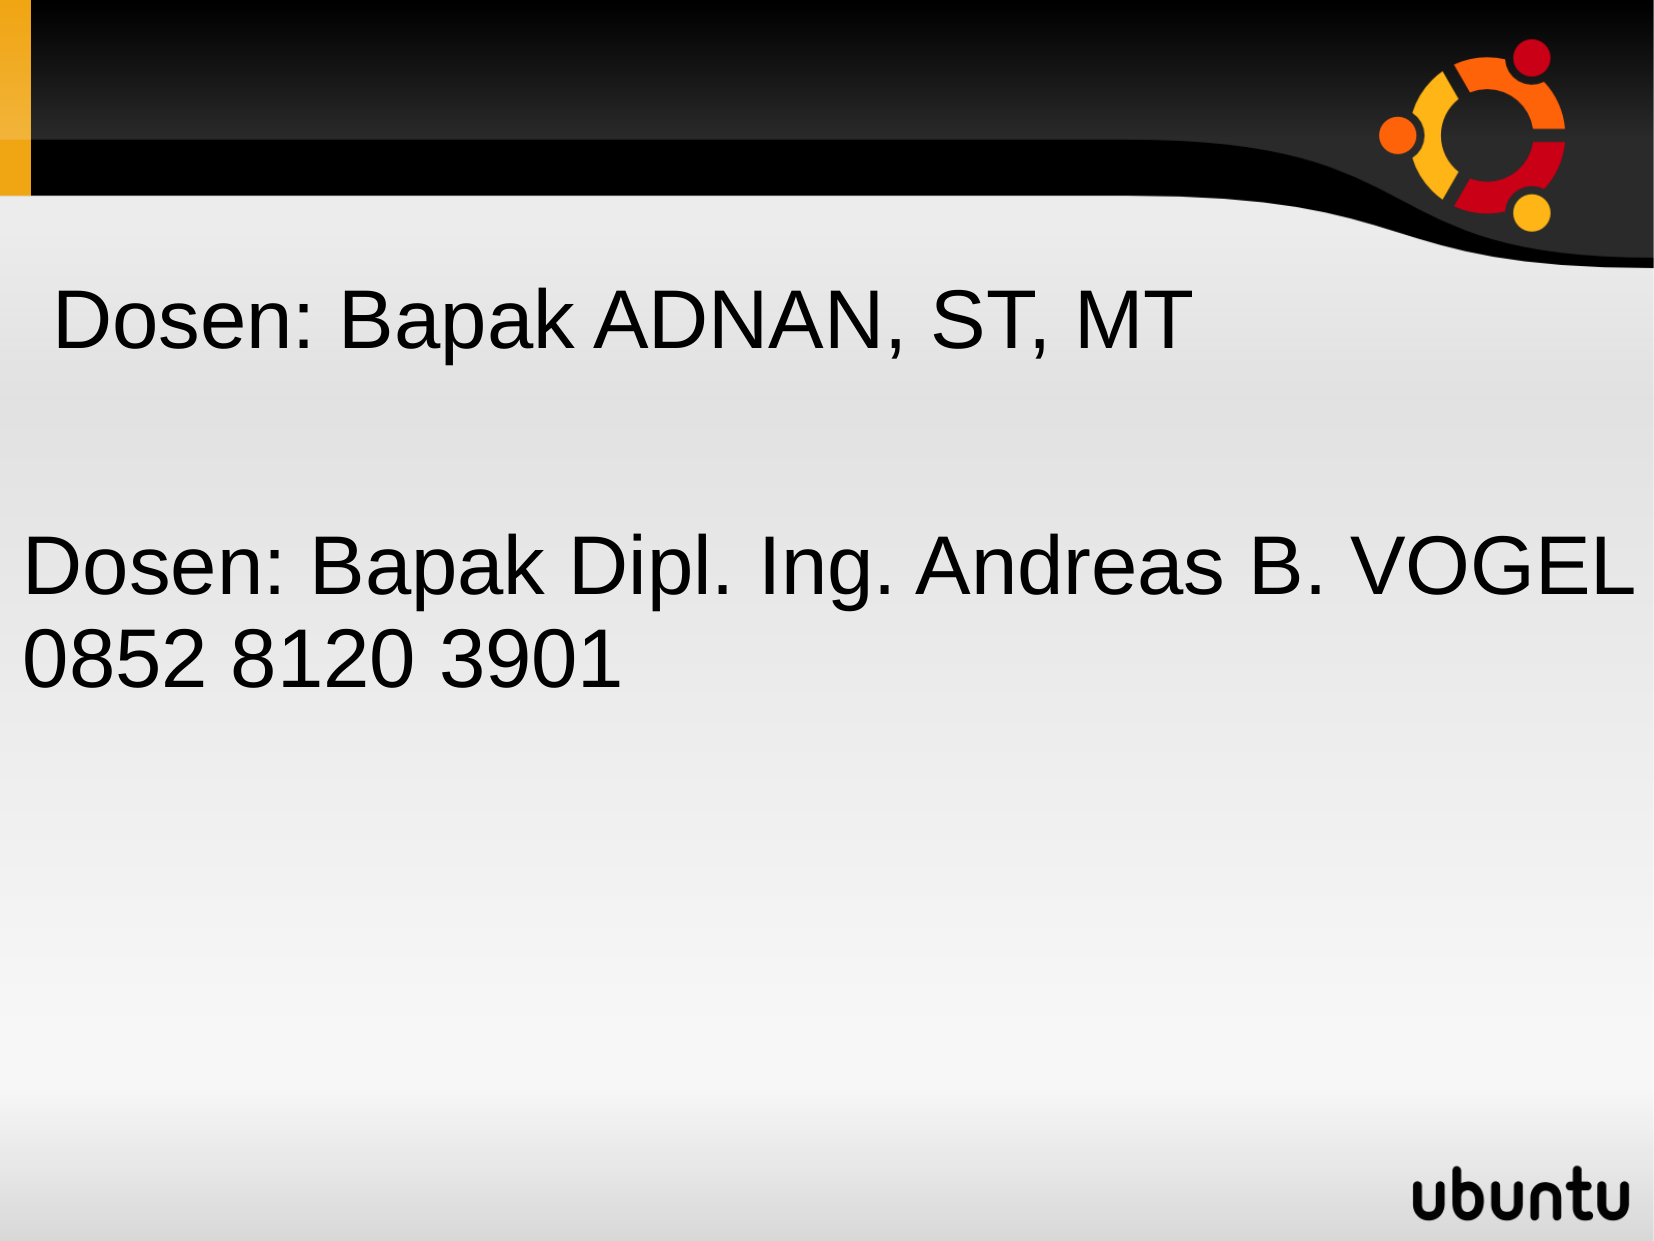

Dosen: Bapak ADNAN, ST, MT
Dosen: Bapak Dipl. Ing. Andreas B. VOGEL
0852 8120 3901